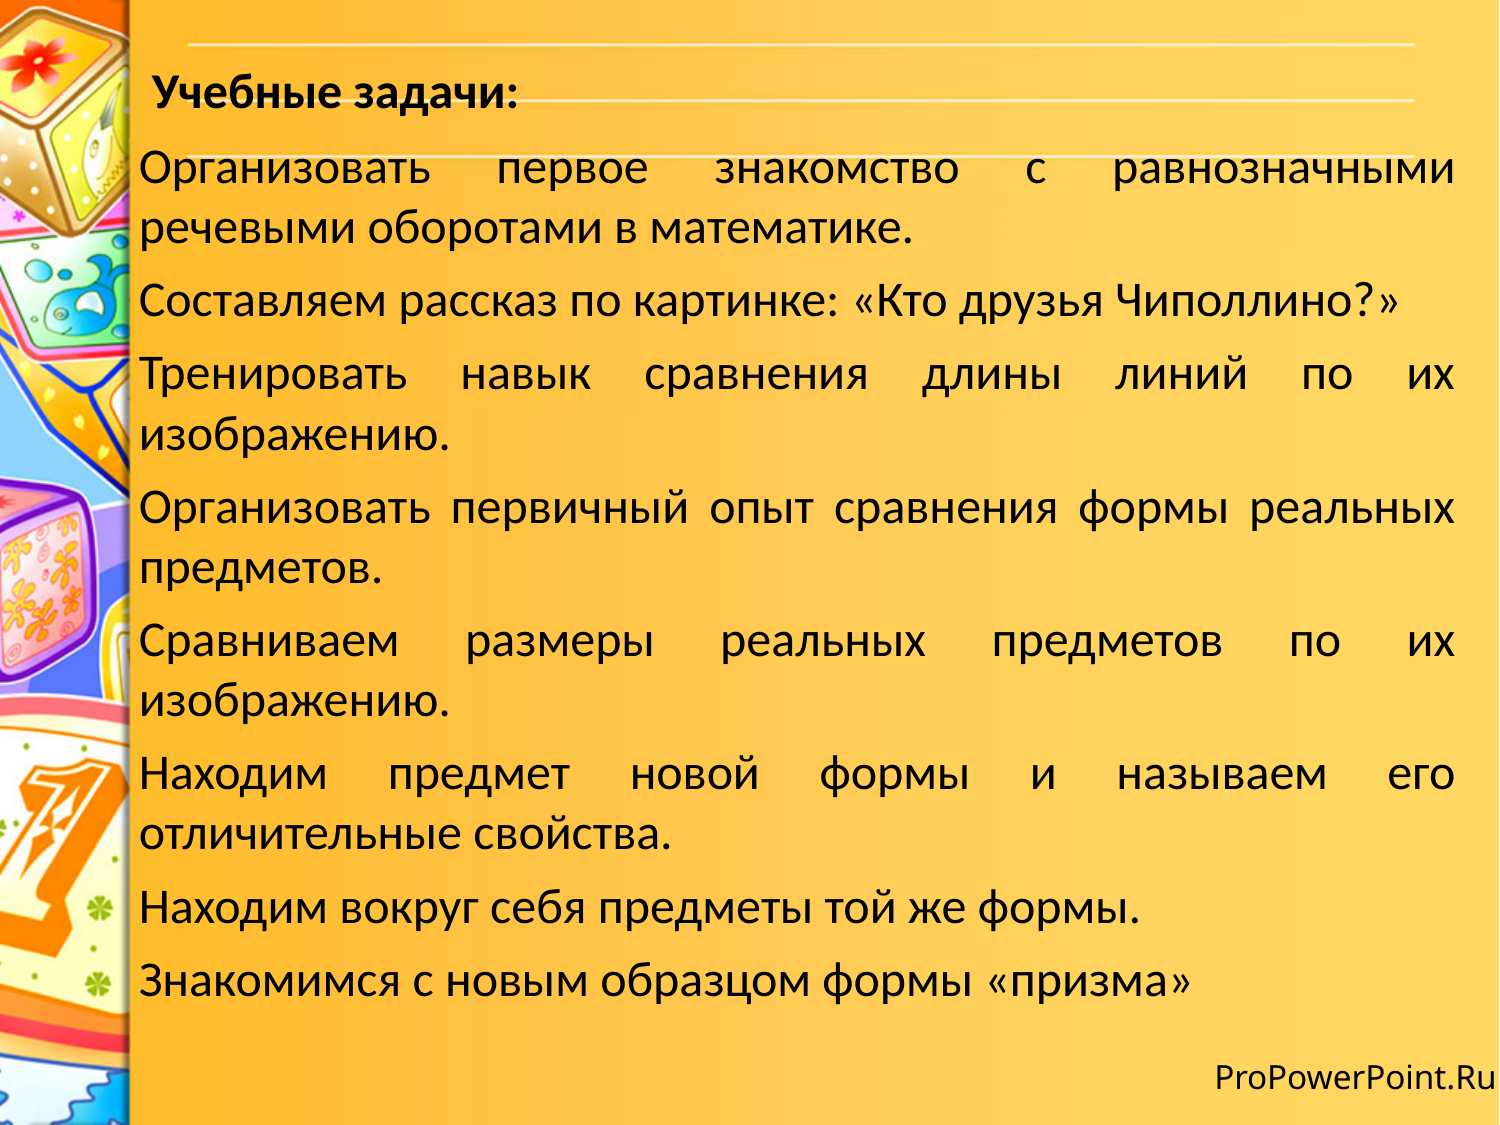

Учебные задачи:
Организовать первое знакомство с равнозначными речевыми оборотами в математике.
Составляем рассказ по картинке: «Кто друзья Чиполлино?»
Тренировать навык сравнения длины линий по их изображению.
Организовать первичный опыт сравнения формы реальных предметов.
Сравниваем размеры реальных предметов по их изображению.
Находим предмет новой формы и называем его отличительные свойства.
Находим вокруг себя предметы той же формы.
Знакомимся с новым образцом формы «призма»
#